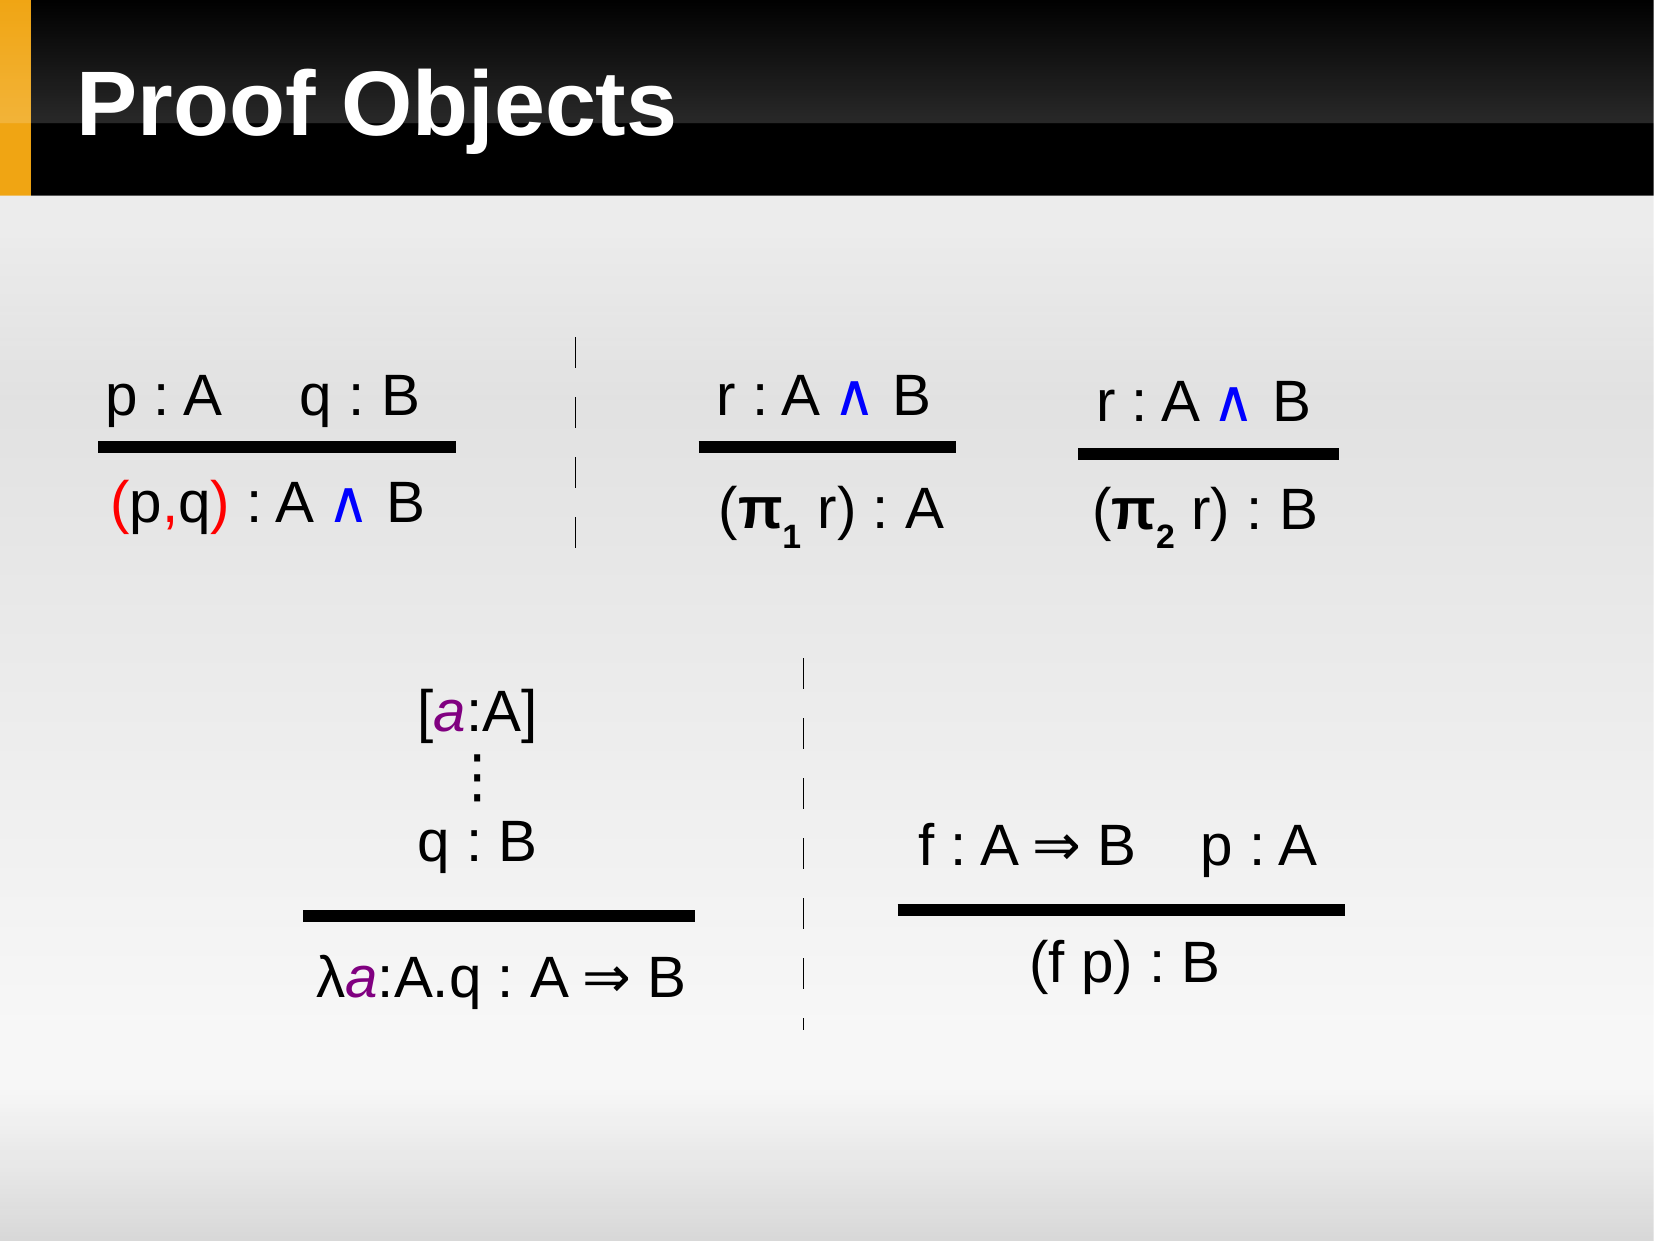

# Proof Objects
p : A q : B
r : A ∧ B
r : A ∧ B
(p,q) : A ∧ B
(π1 r) : A
(π2 r) : B
[a:A]
⋮
q : B
f : A ⇒ B p : A
(f p) : B
λa:A.q : A ⇒ B